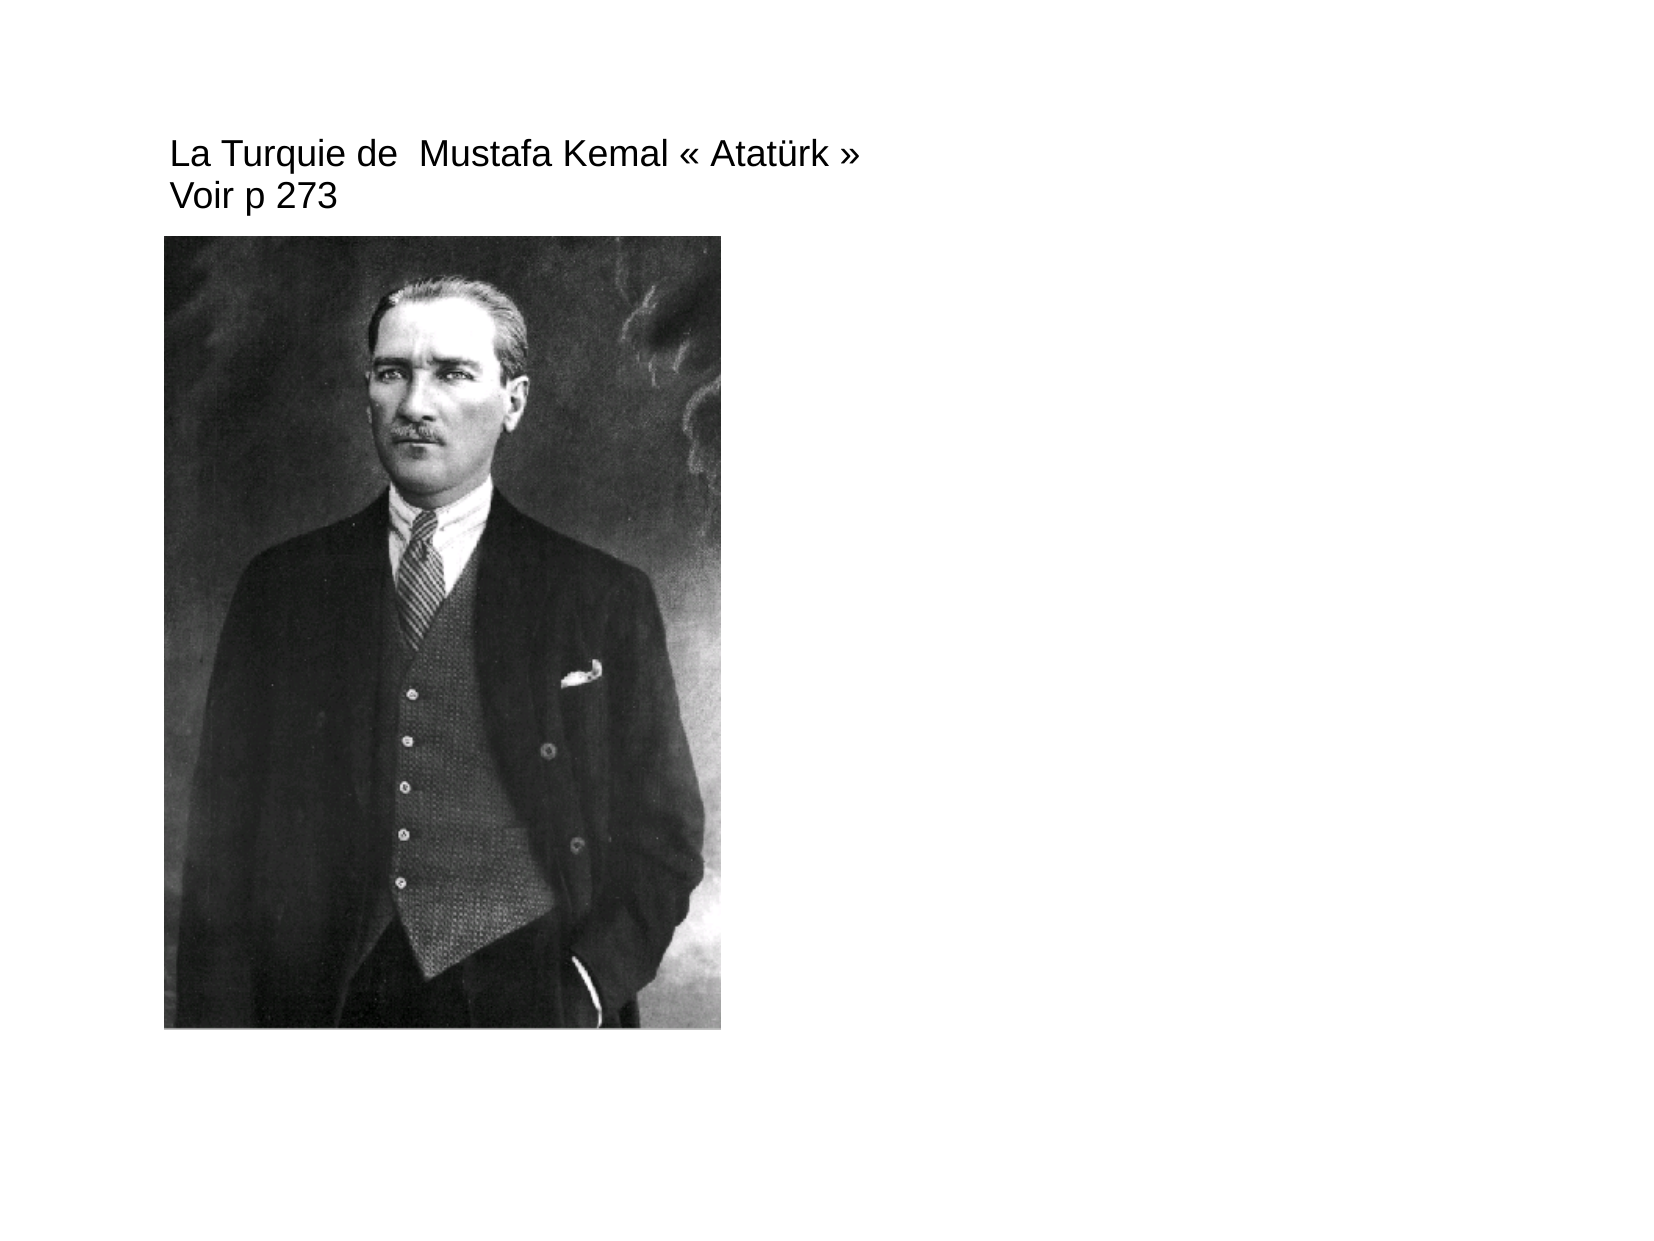

La Turquie de Mustafa Kemal « Atatürk »
Voir p 273